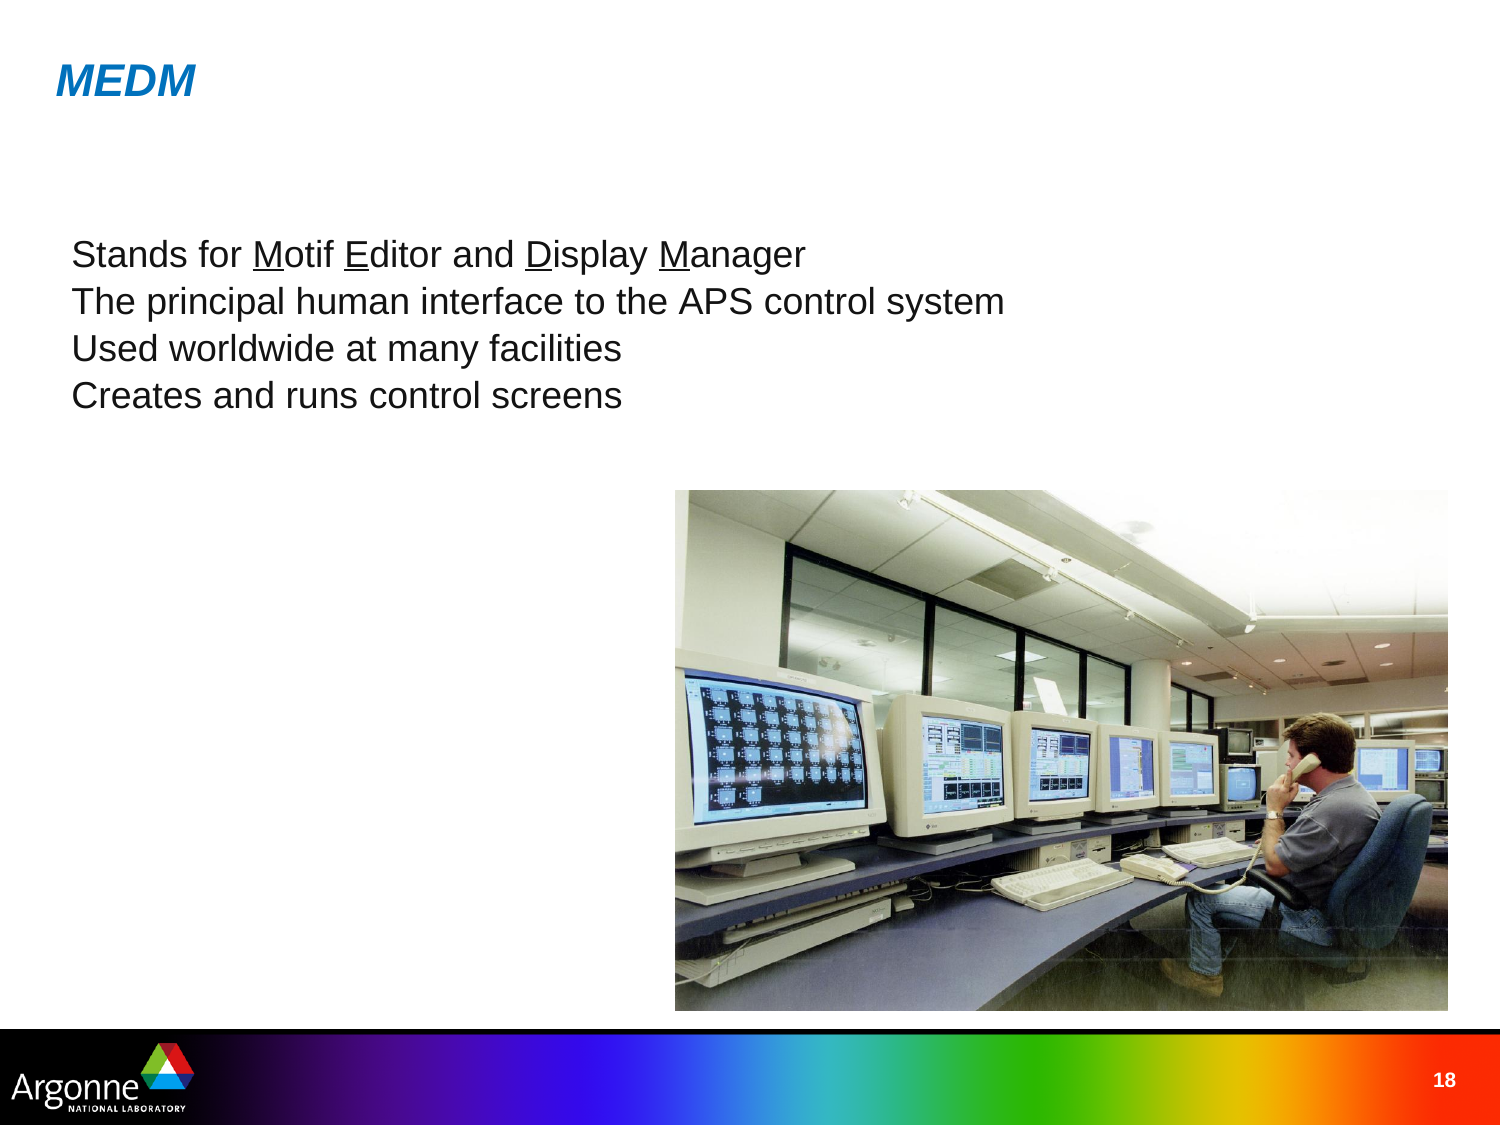

# MEDM
Stands for Motif Editor and Display Manager
The principal human interface to the APS control system
Used worldwide at many facilities
Creates and runs control screens
18